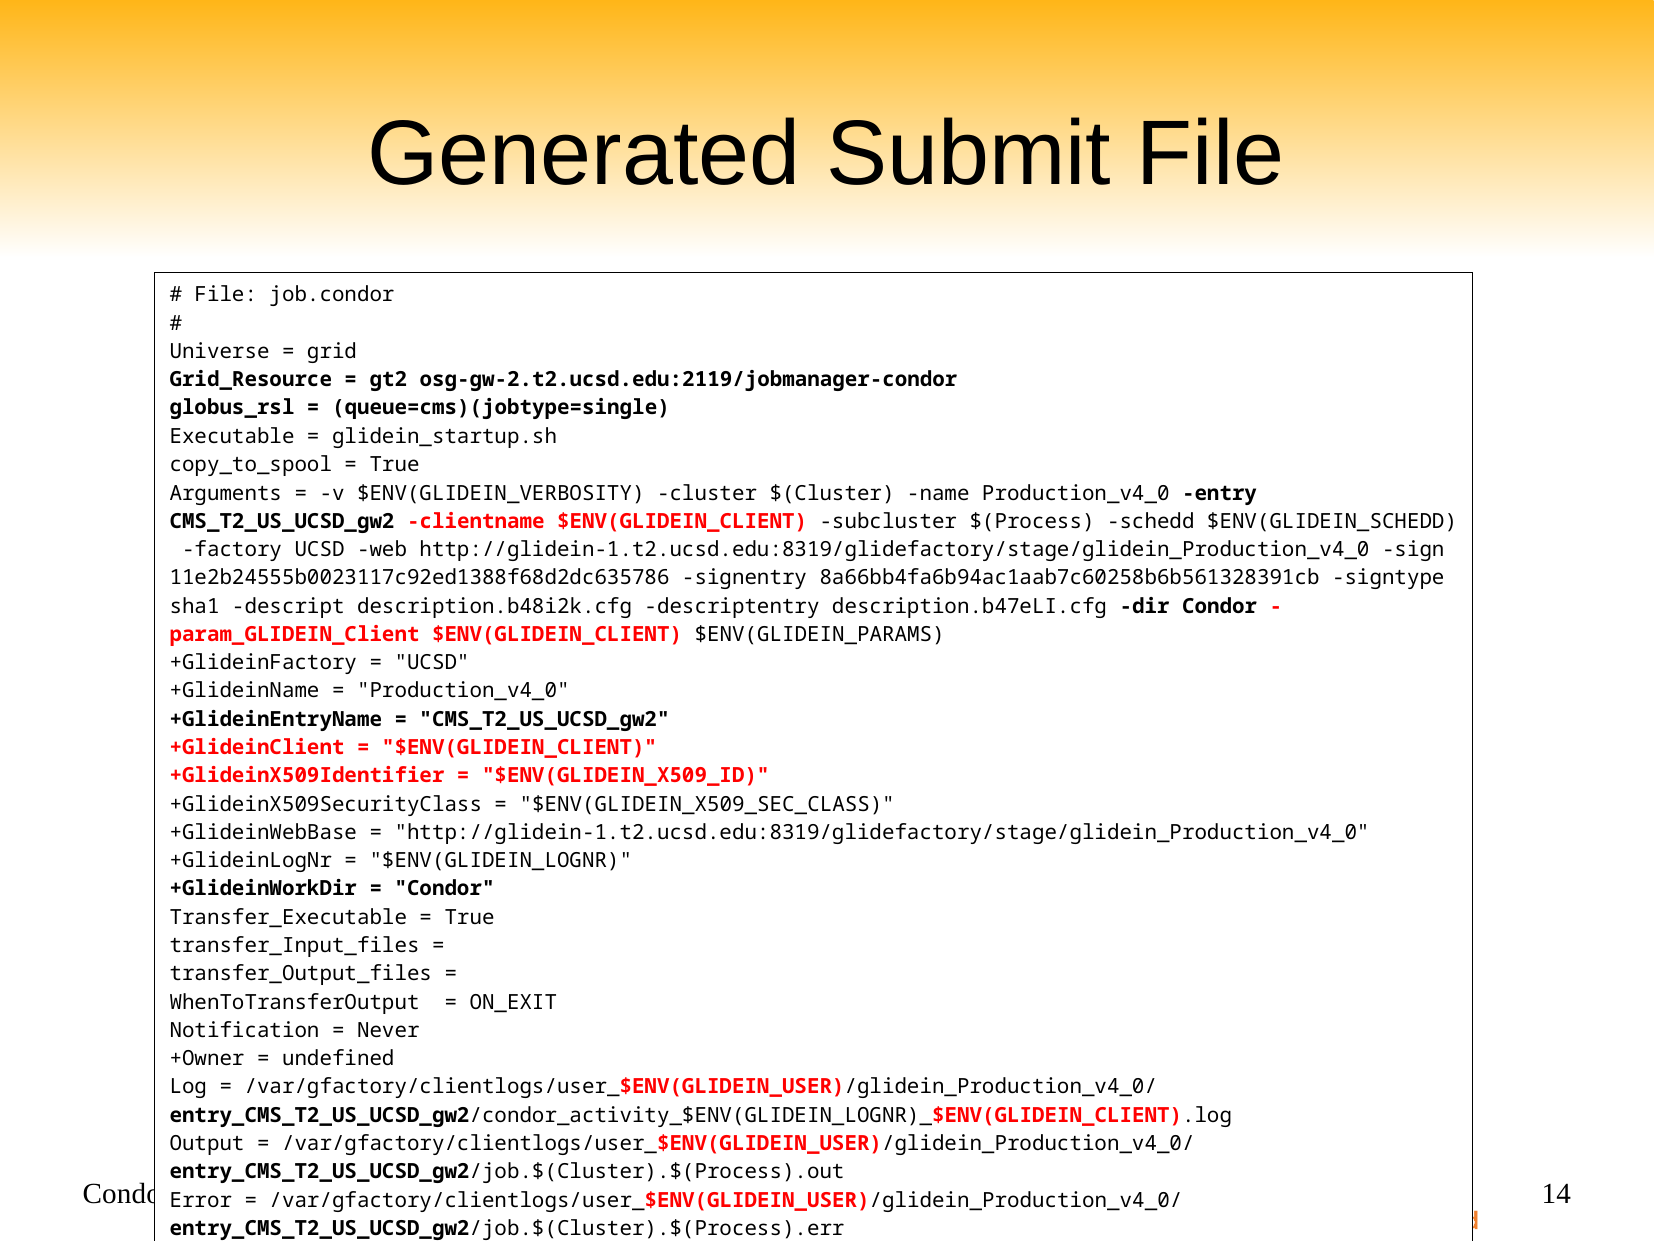

# Generated Submit File
# File: job.condor
#
Universe = grid
Grid_Resource = gt2 osg-gw-2.t2.ucsd.edu:2119/jobmanager-condor
globus_rsl = (queue=cms)(jobtype=single)
Executable = glidein_startup.sh
copy_to_spool = True
Arguments = -v $ENV(GLIDEIN_VERBOSITY) -cluster $(Cluster) -name Production_v4_0 -entry CMS_T2_US_UCSD_gw2 -clientname $ENV(GLIDEIN_CLIENT) -subcluster $(Process) -schedd $ENV(GLIDEIN_SCHEDD) -factory UCSD -web http://glidein-1.t2.ucsd.edu:8319/glidefactory/stage/glidein_Production_v4_0 -sign 11e2b24555b0023117c92ed1388f68d2dc635786 -signentry 8a66bb4fa6b94ac1aab7c60258b6b561328391cb -signtype sha1 -descript description.b48i2k.cfg -descriptentry description.b47eLI.cfg -dir Condor -param_GLIDEIN_Client $ENV(GLIDEIN_CLIENT) $ENV(GLIDEIN_PARAMS)
+GlideinFactory = "UCSD"
+GlideinName = "Production_v4_0"
+GlideinEntryName = "CMS_T2_US_UCSD_gw2"
+GlideinClient = "$ENV(GLIDEIN_CLIENT)"
+GlideinX509Identifier = "$ENV(GLIDEIN_X509_ID)"
+GlideinX509SecurityClass = "$ENV(GLIDEIN_X509_SEC_CLASS)"
+GlideinWebBase = "http://glidein-1.t2.ucsd.edu:8319/glidefactory/stage/glidein_Production_v4_0"
+GlideinLogNr = "$ENV(GLIDEIN_LOGNR)"
+GlideinWorkDir = "Condor"
Transfer_Executable = True
transfer_Input_files =
transfer_Output_files =
WhenToTransferOutput = ON_EXIT
Notification = Never
+Owner = undefined
Log = /var/gfactory/clientlogs/user_$ENV(GLIDEIN_USER)/glidein_Production_v4_0/entry_CMS_T2_US_UCSD_gw2/condor_activity_$ENV(GLIDEIN_LOGNR)_$ENV(GLIDEIN_CLIENT).log
Output = /var/gfactory/clientlogs/user_$ENV(GLIDEIN_USER)/glidein_Production_v4_0/entry_CMS_T2_US_UCSD_gw2/job.$(Cluster).$(Process).out
Error = /var/gfactory/clientlogs/user_$ENV(GLIDEIN_USER)/glidein_Production_v4_0/entry_CMS_T2_US_UCSD_gw2/job.$(Cluster).$(Process).err
stream_output = False
stream_error = False
Queue $ENV(GLIDEIN_COUNT)
Condor Week 2011
SaaS and the OSG glidein factory
14